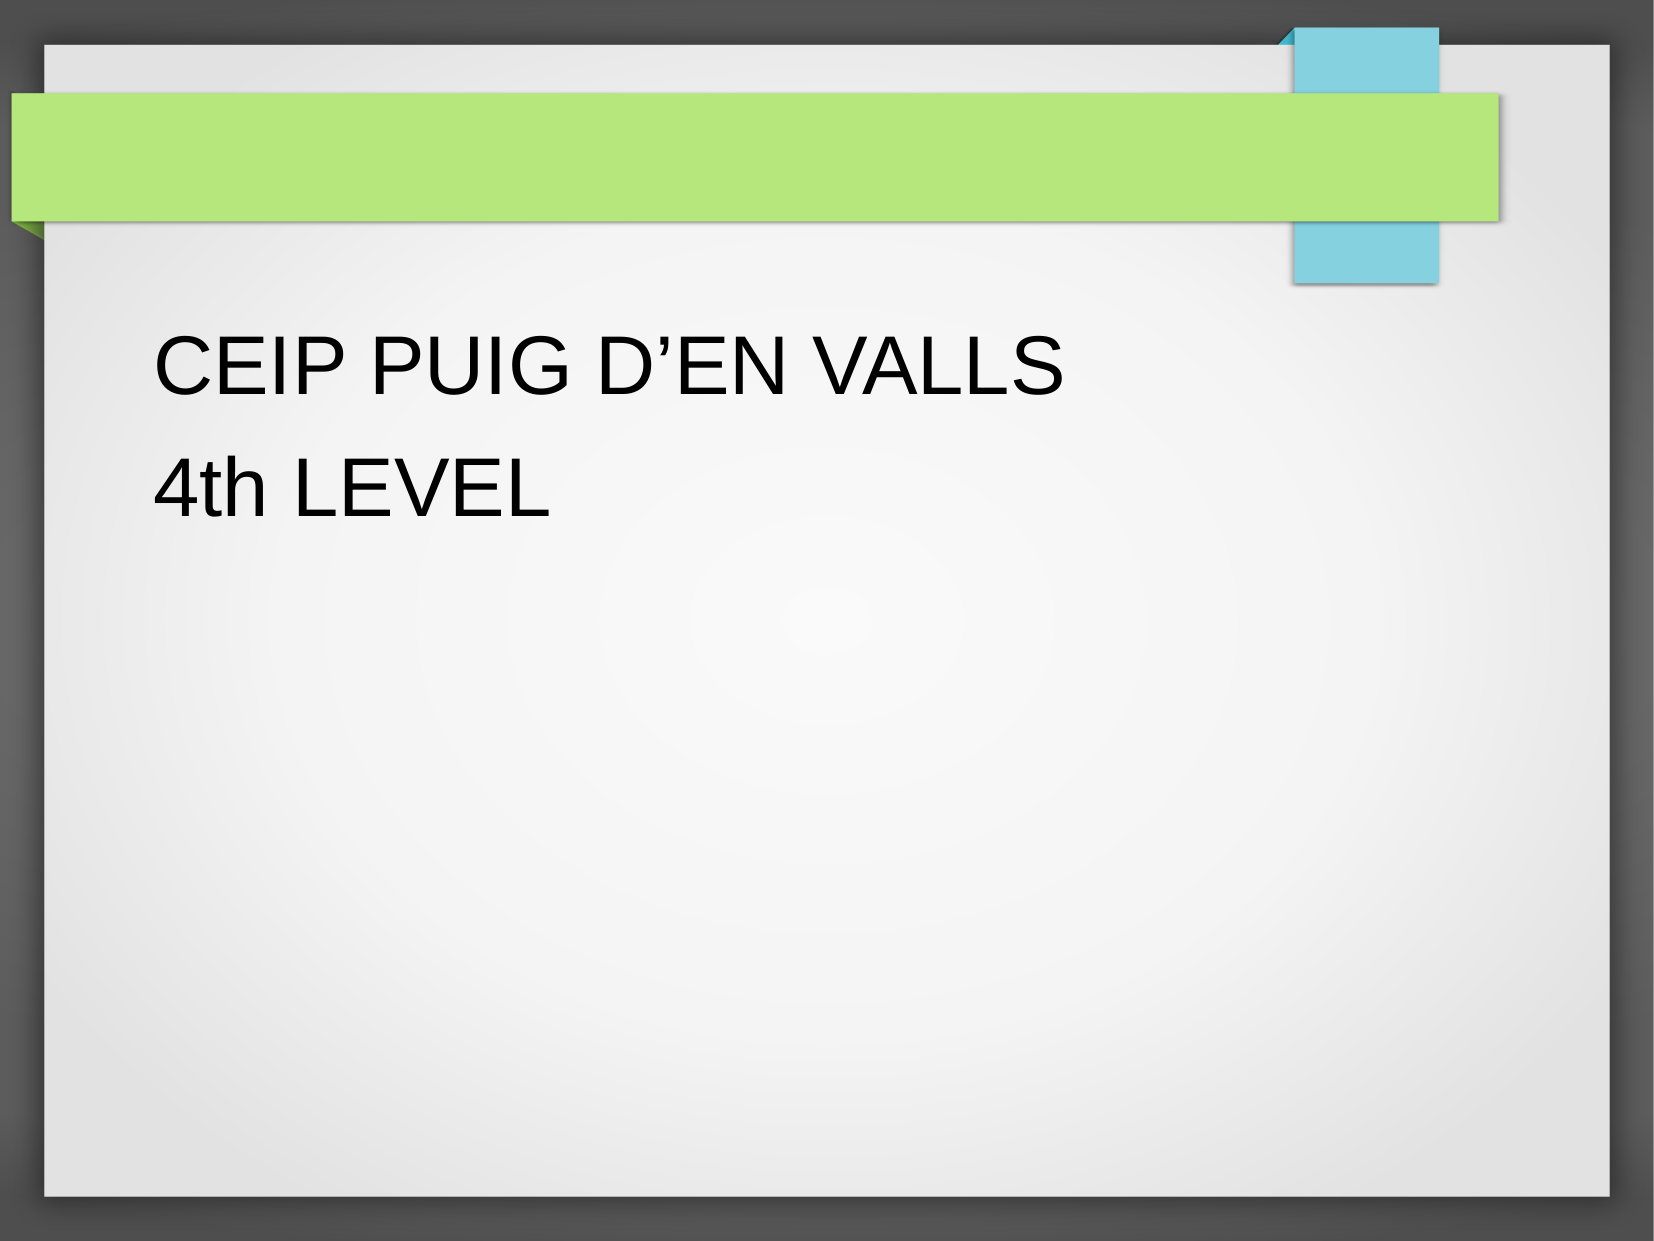

#
CEIP PUIG D’EN VALLS
4th LEVEL